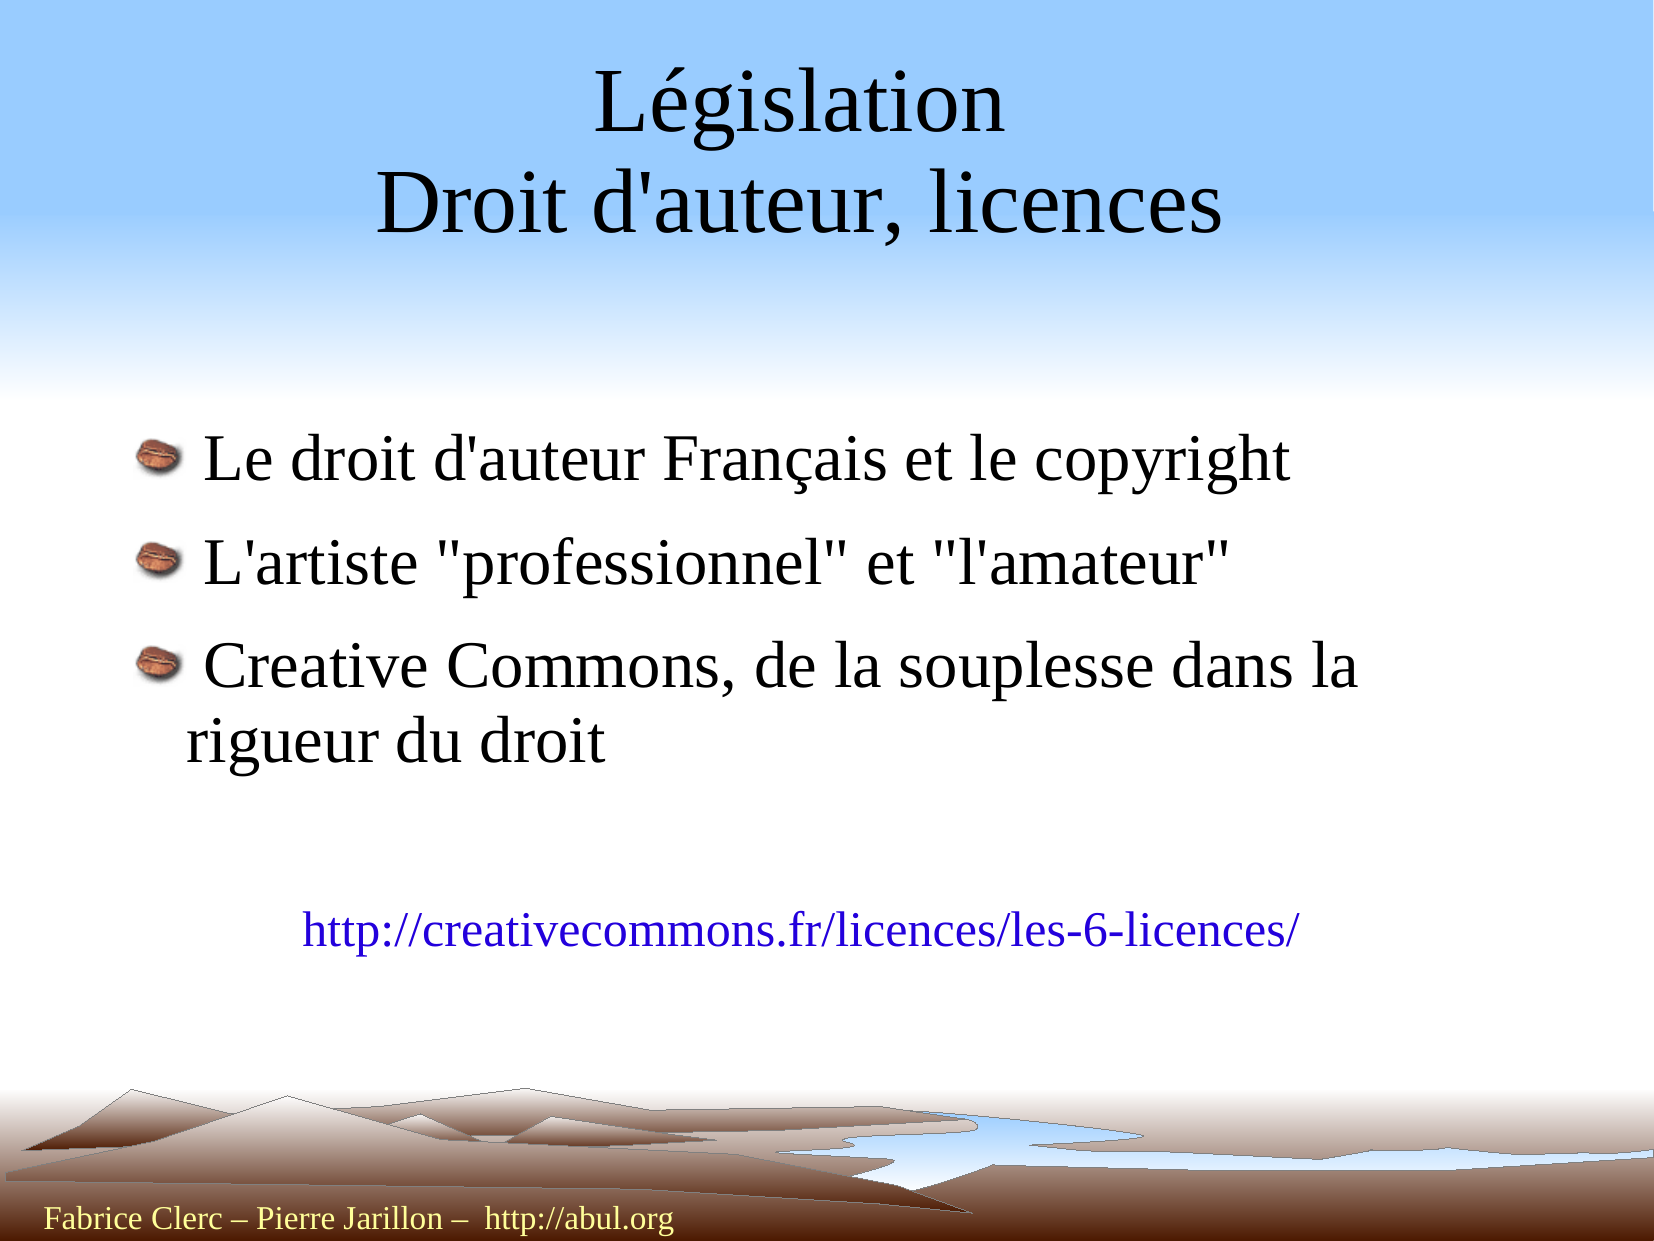

# Législation Droit d'auteur, licences
 Le droit d'auteur Français et le copyright
 L'artiste "professionnel" et "l'amateur"
 Creative Commons, de la souplesse dans la rigueur du droit
http://creativecommons.fr/licences/les-6-licences/